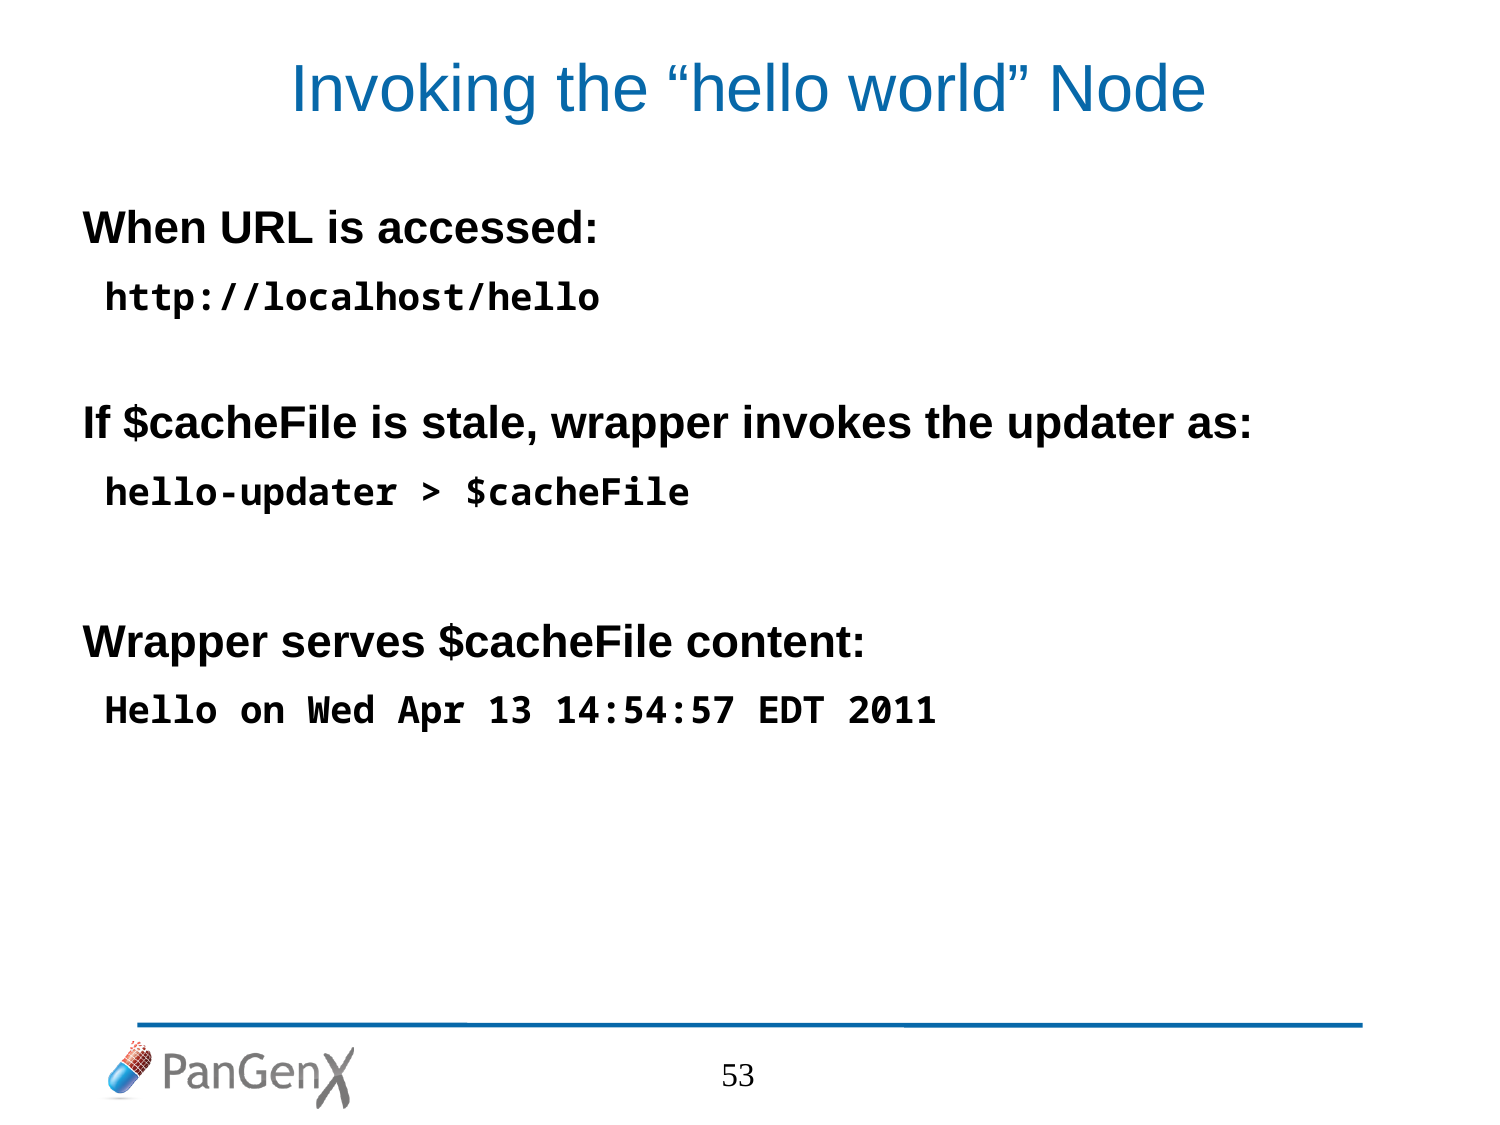

# Invoking the “hello world” Node
When URL is accessed:
 http://localhost/hello
If $cacheFile is stale, wrapper invokes the updater as:
 hello-updater > $cacheFile
Wrapper serves $cacheFile content:
 Hello on Wed Apr 13 14:54:57 EDT 2011
53